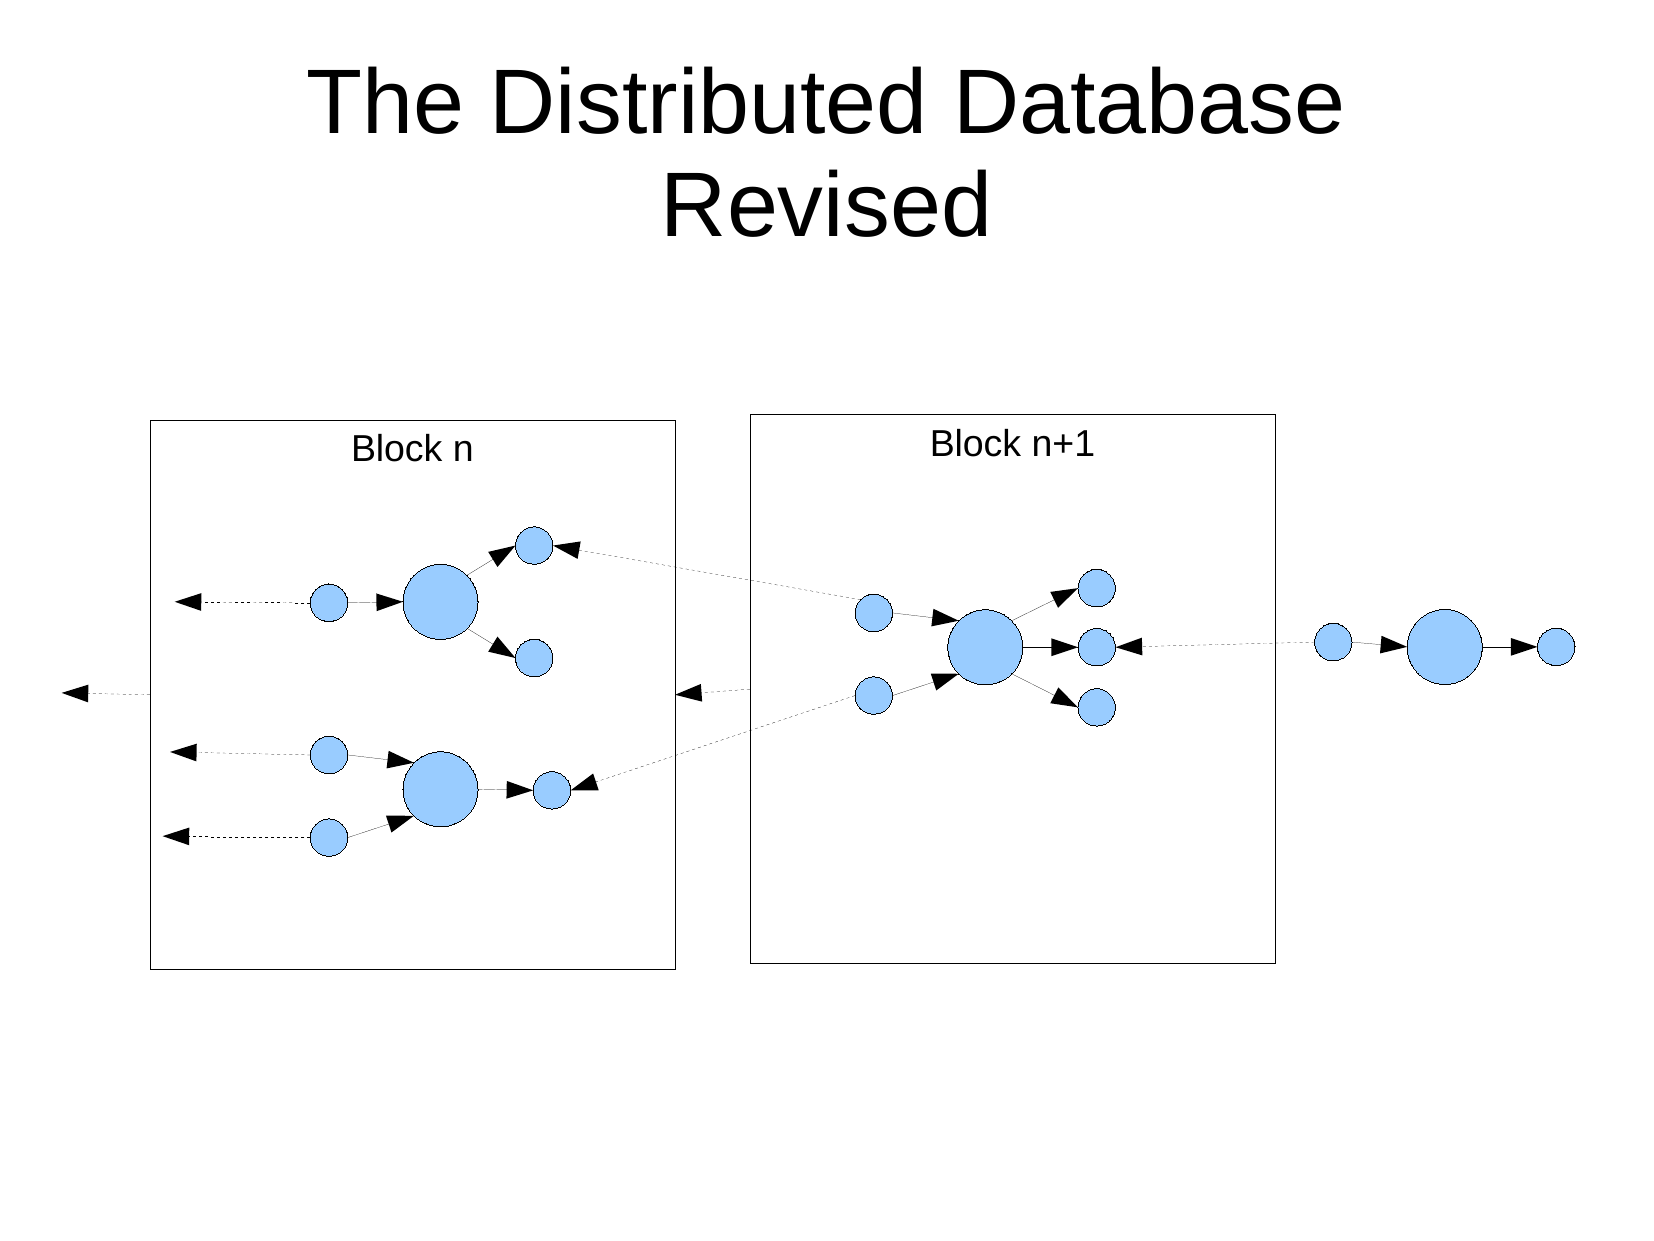

# The Distributed Database Revised
Block n+1
Block n